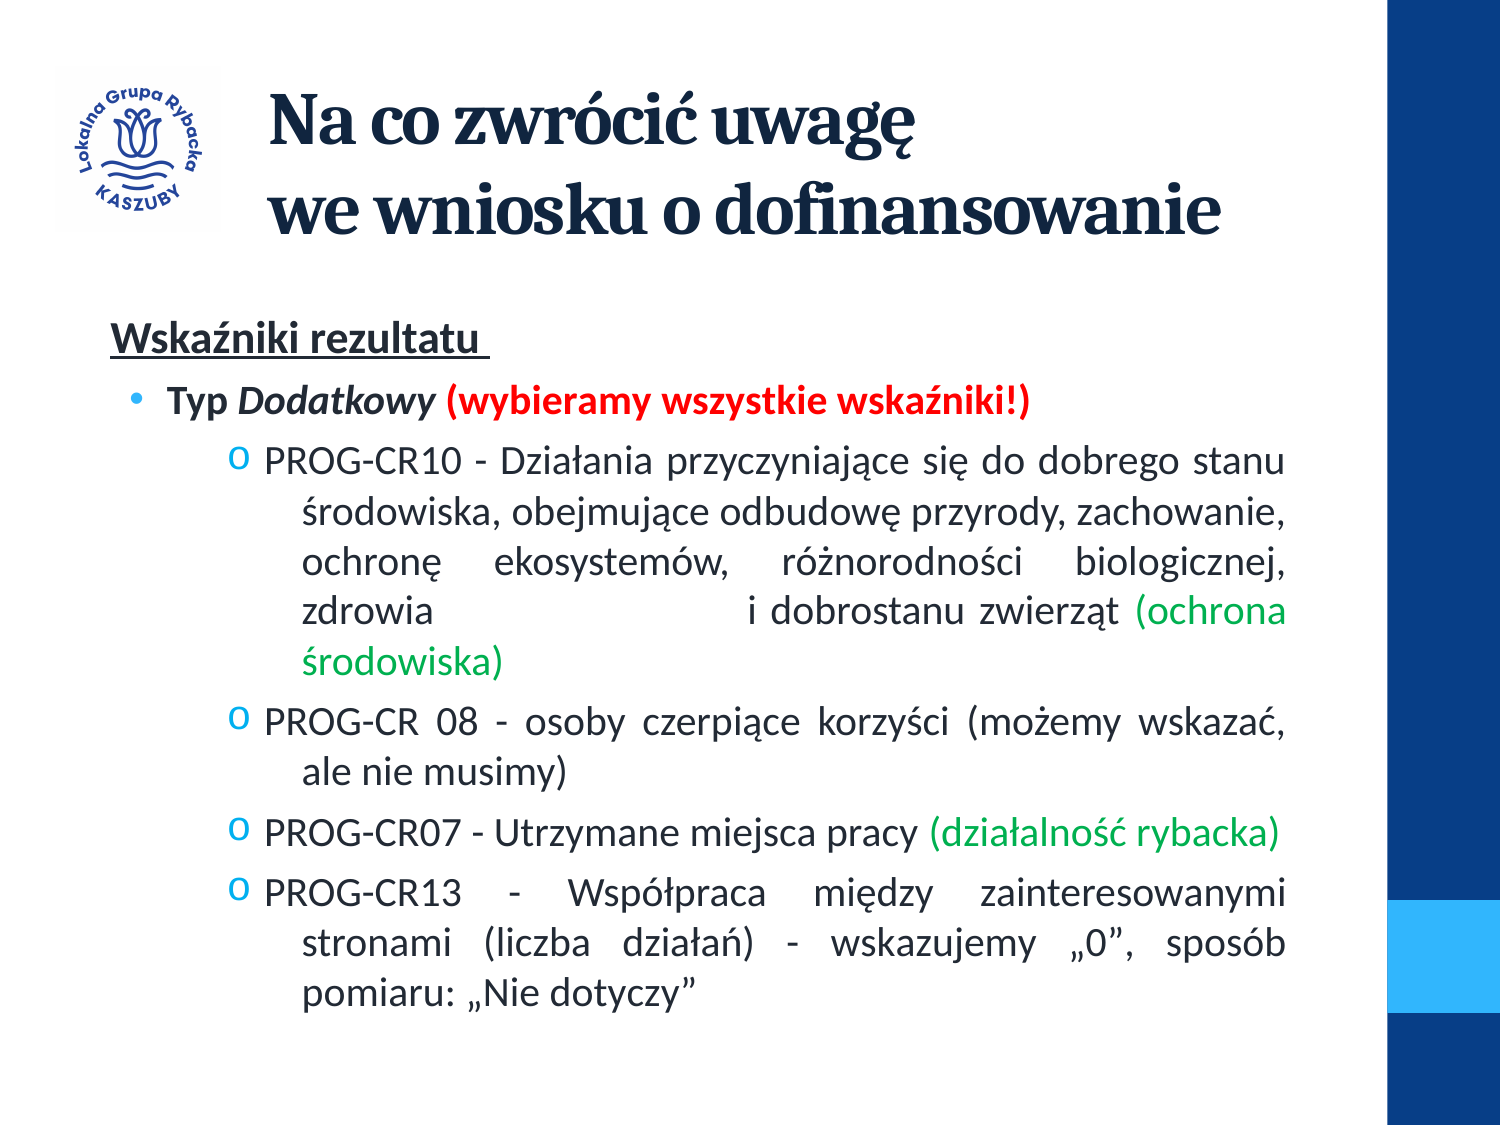

# Na co zwrócić uwagę we wniosku o dofinansowanie
Wskaźniki rezultatu
Typ Dodatkowy (wybieramy wszystkie wskaźniki!)
PROG-CR10 - Działania przyczyniające się do dobrego stanu środowiska, obejmujące odbudowę przyrody, zachowanie, ochronę ekosystemów, różnorodności biologicznej, zdrowia i dobrostanu zwierząt (ochrona środowiska)
PROG-CR 08 - osoby czerpiące korzyści (możemy wskazać, ale nie musimy)
PROG-CR07 - Utrzymane miejsca pracy (działalność rybacka)
PROG-CR13 - Współpraca między zainteresowanymi stronami (liczba działań) - wskazujemy „0”, sposób pomiaru: „Nie dotyczy”